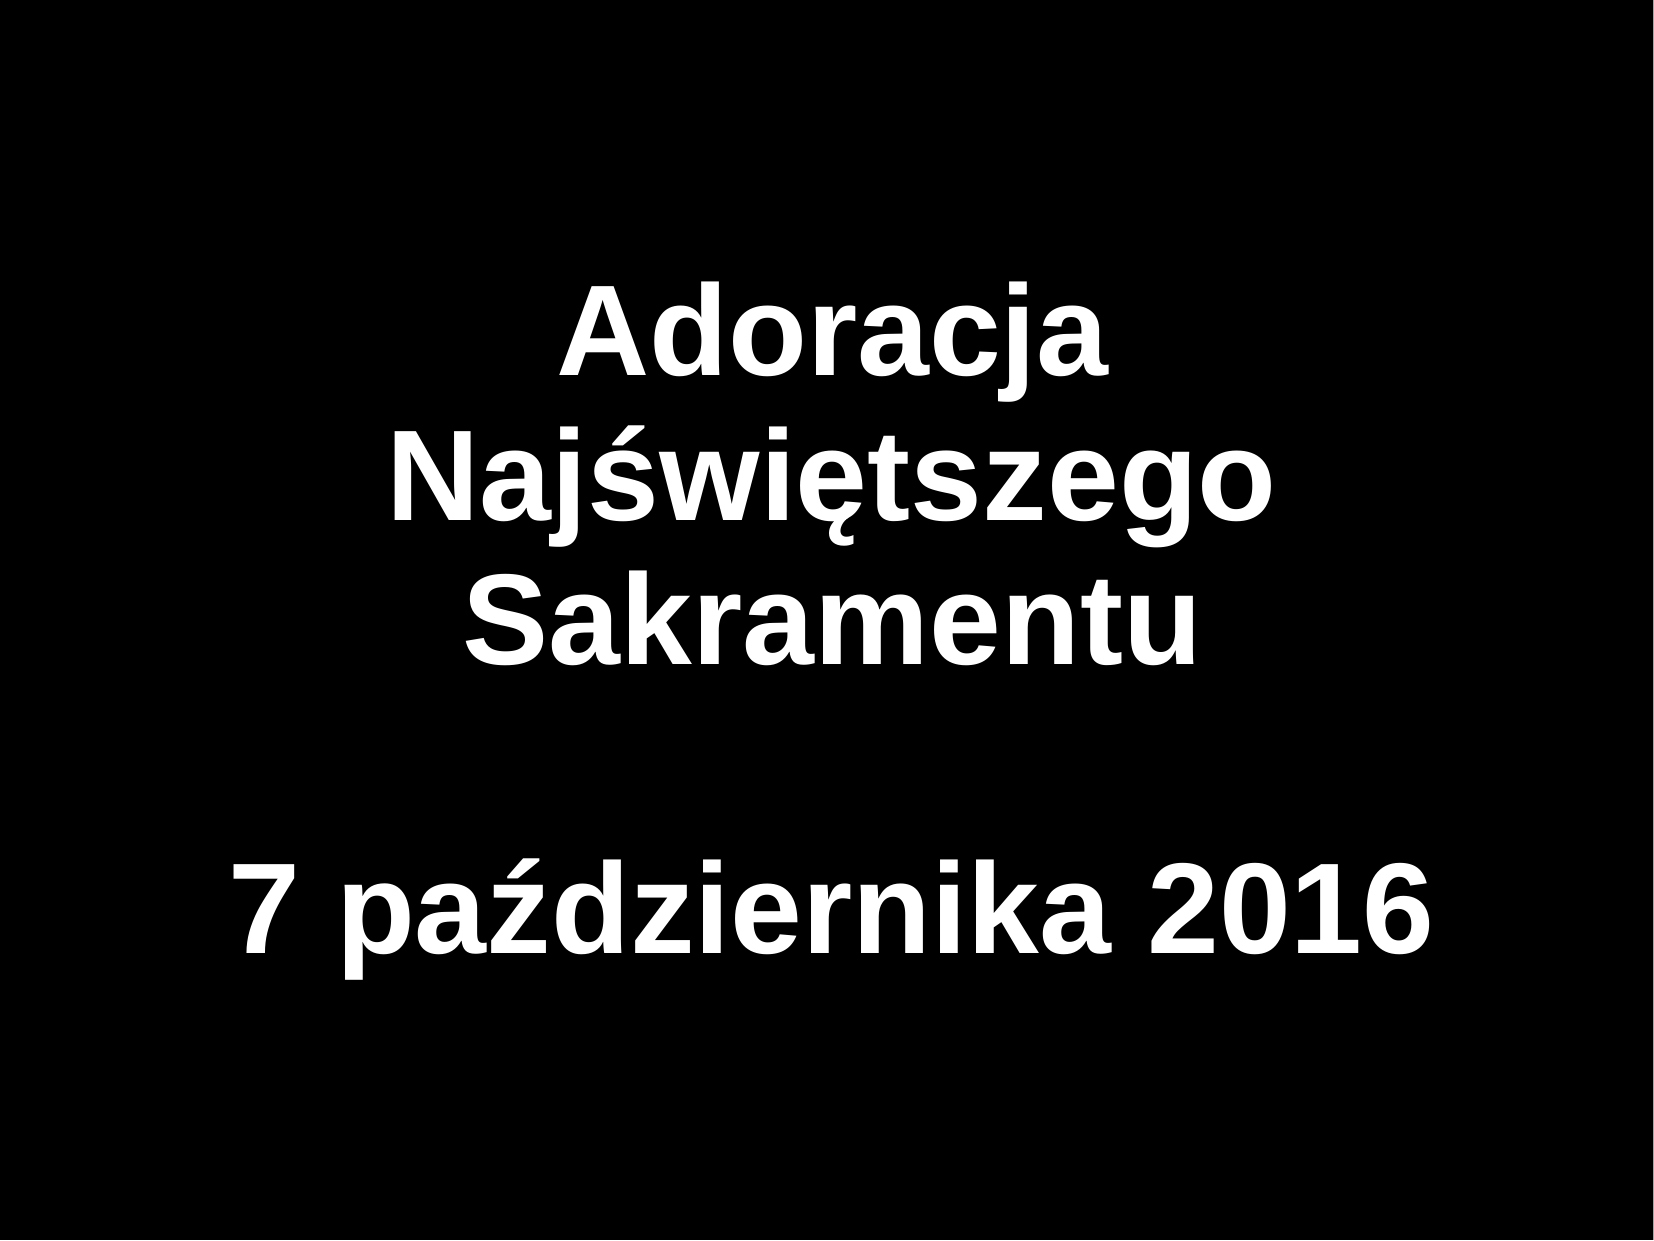

# Adoracja
Najświętszego Sakramentu
7 października 2016